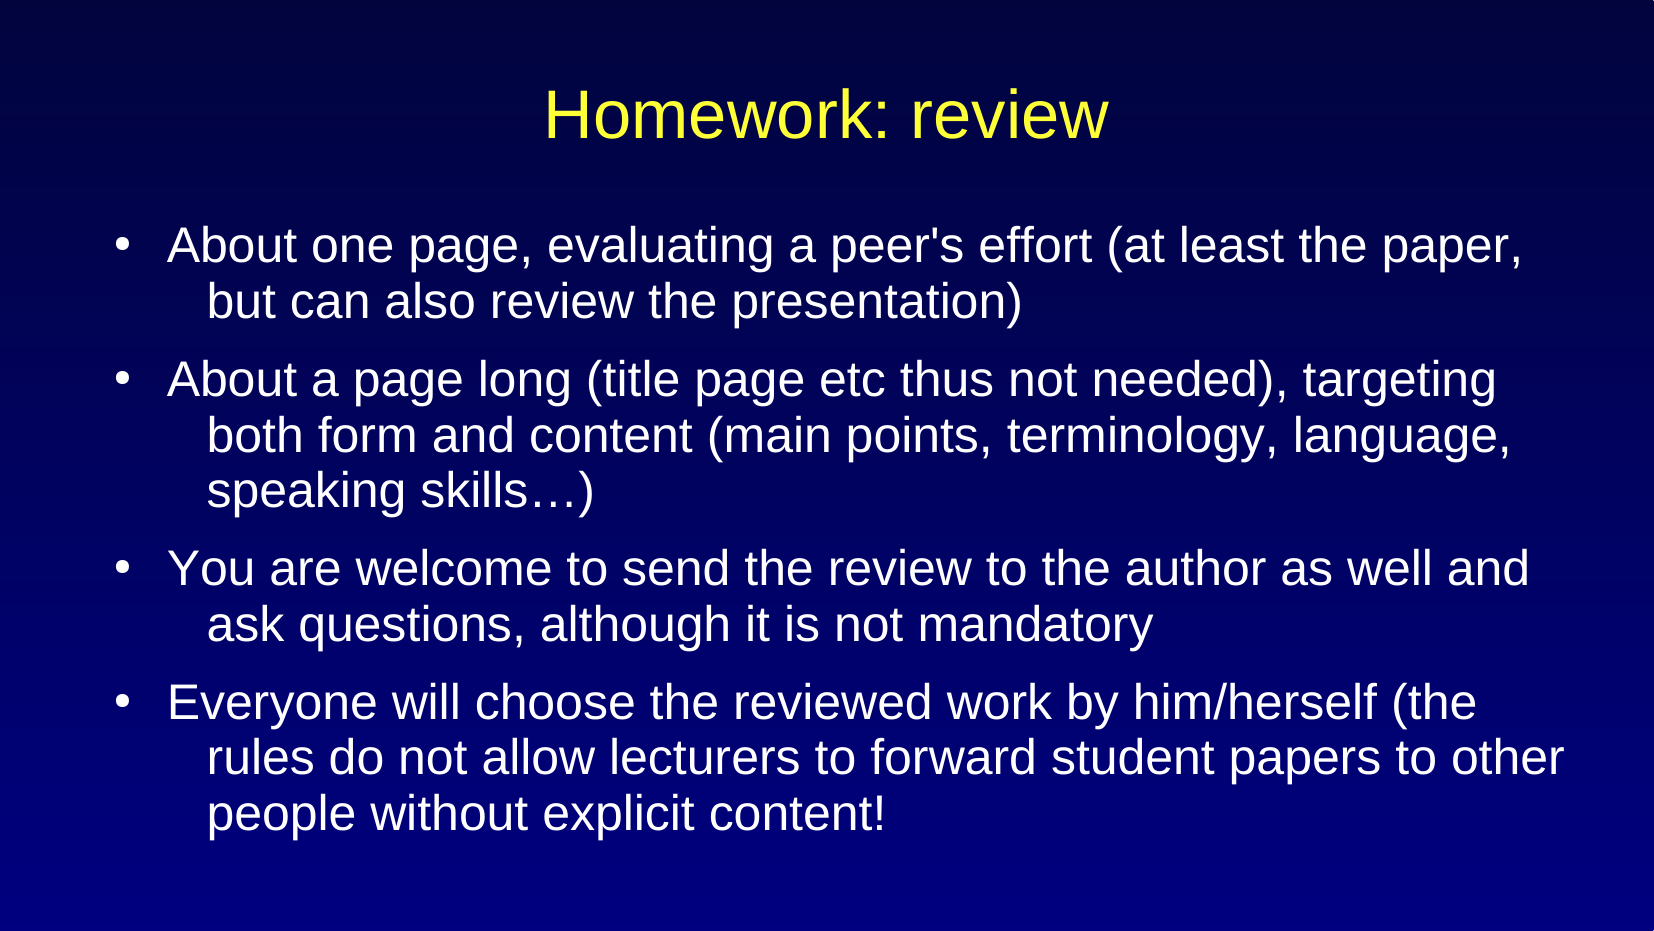

# Homework: review
About one page, evaluating a peer's effort (at least the paper, but can also review the presentation)
About a page long (title page etc thus not needed), targeting both form and content (main points, terminology, language, speaking skills…)
You are welcome to send the review to the author as well and ask questions, although it is not mandatory
Everyone will choose the reviewed work by him/herself (the rules do not allow lecturers to forward student papers to other people without explicit content!